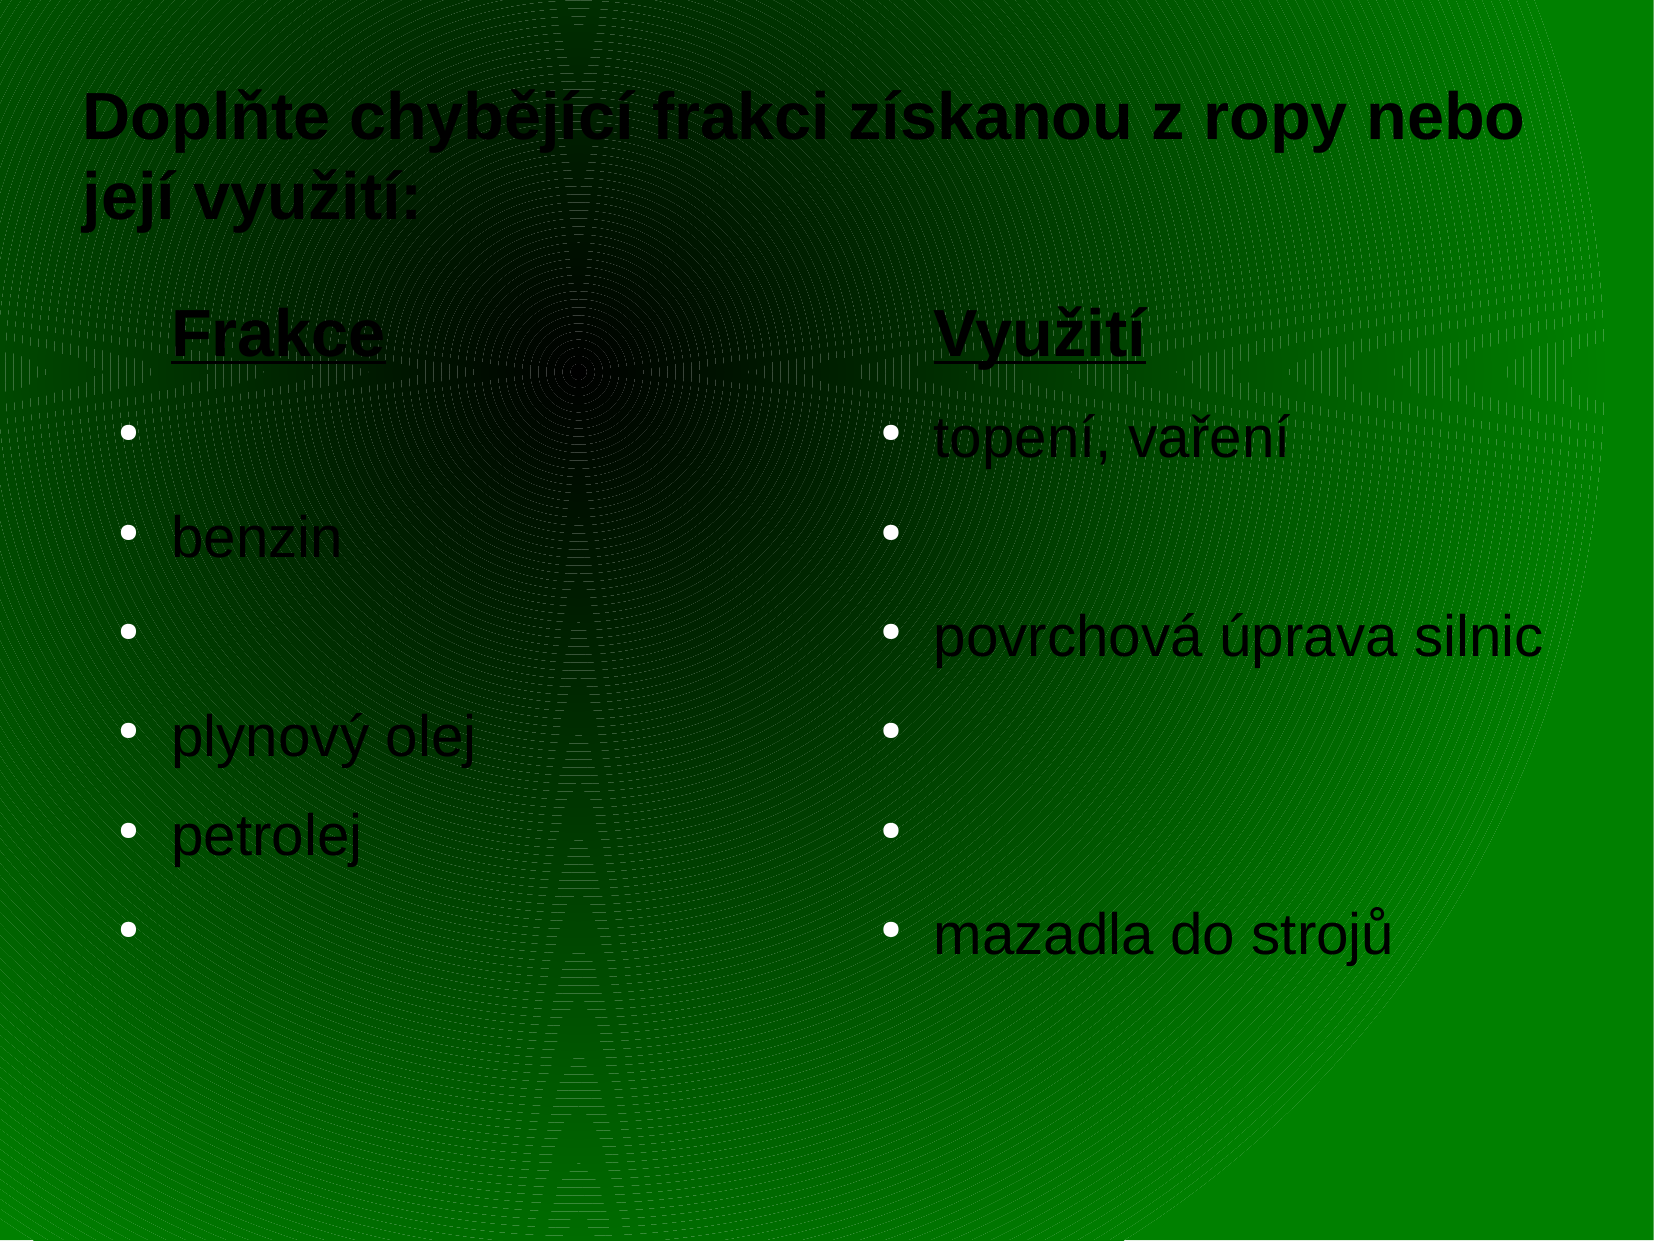

# Doplňte chybějící frakci získanou z ropy nebo její využití:
Frakce
benzin
plynový olej
petrolej
Využití
topení, vaření
povrchová úprava silnic
mazadla do strojů